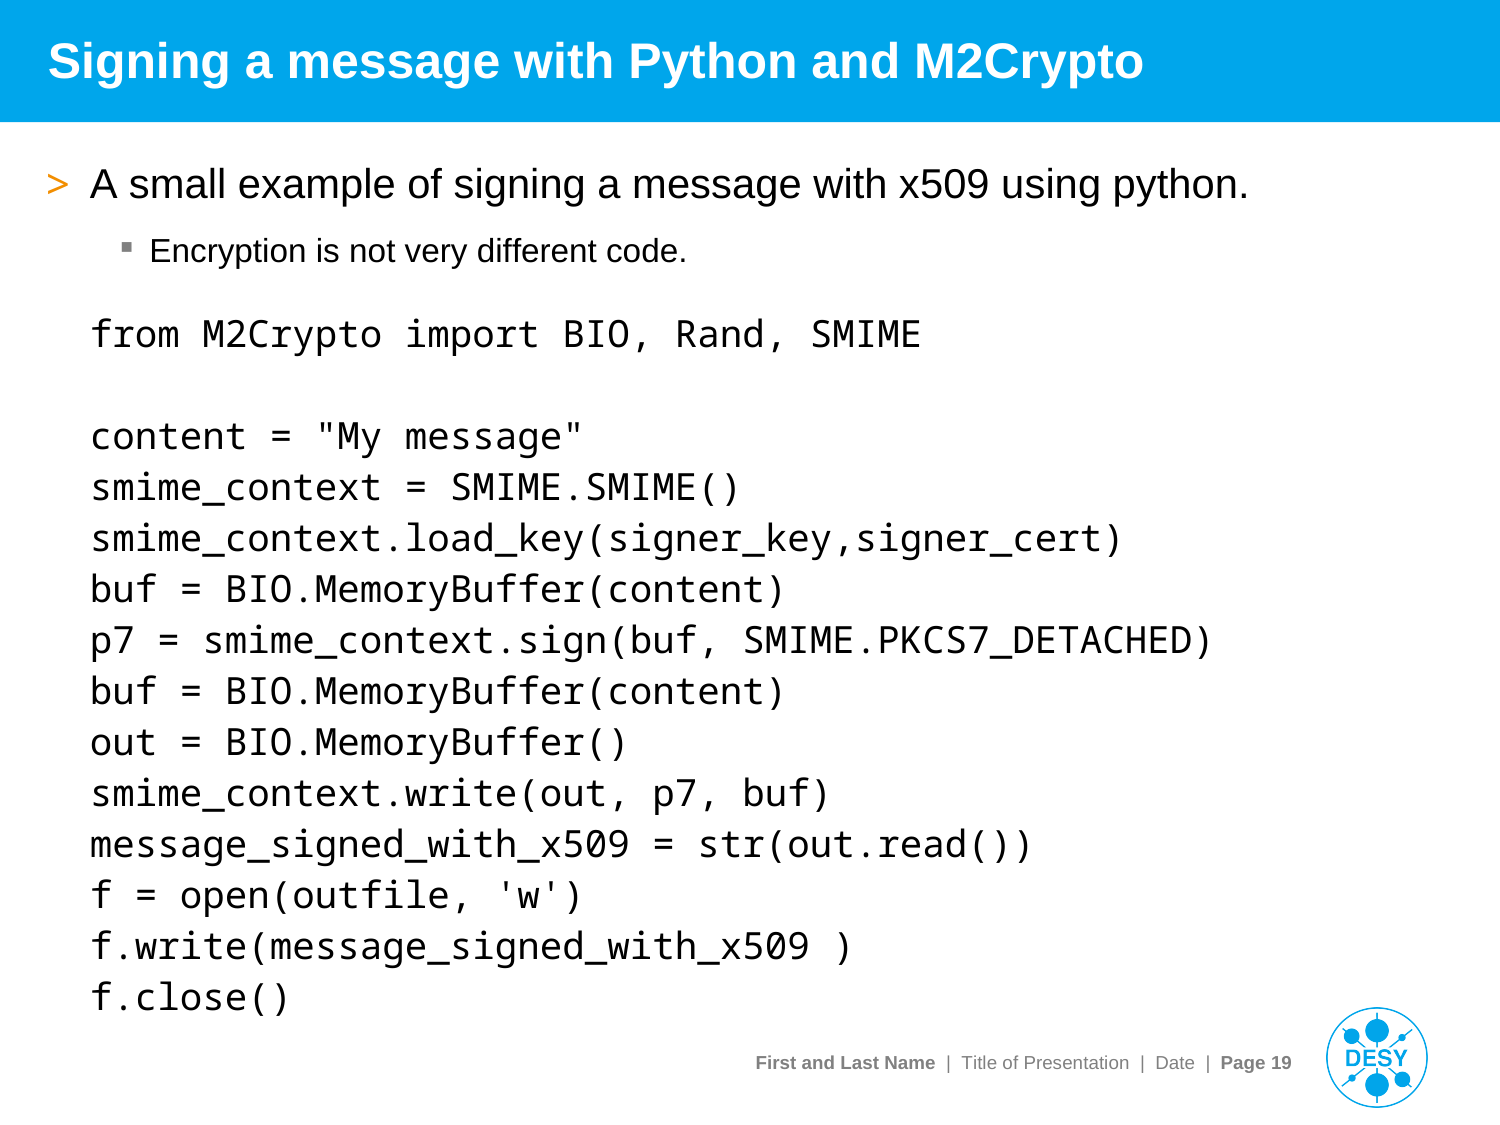

# Signing a message with Python and M2Crypto
A small example of signing a message with x509 using python.
Encryption is not very different code.
from M2Crypto import BIO, Rand, SMIME
content = "My message"
smime_context = SMIME.SMIME()
smime_context.load_key(signer_key,signer_cert)
buf = BIO.MemoryBuffer(content)
p7 = smime_context.sign(buf, SMIME.PKCS7_DETACHED)
buf = BIO.MemoryBuffer(content)
out = BIO.MemoryBuffer()
smime_context.write(out, p7, buf)
message_signed_with_x509 = str(out.read())
f = open(outfile, 'w')
f.write(message_signed_with_x509 )
f.close()